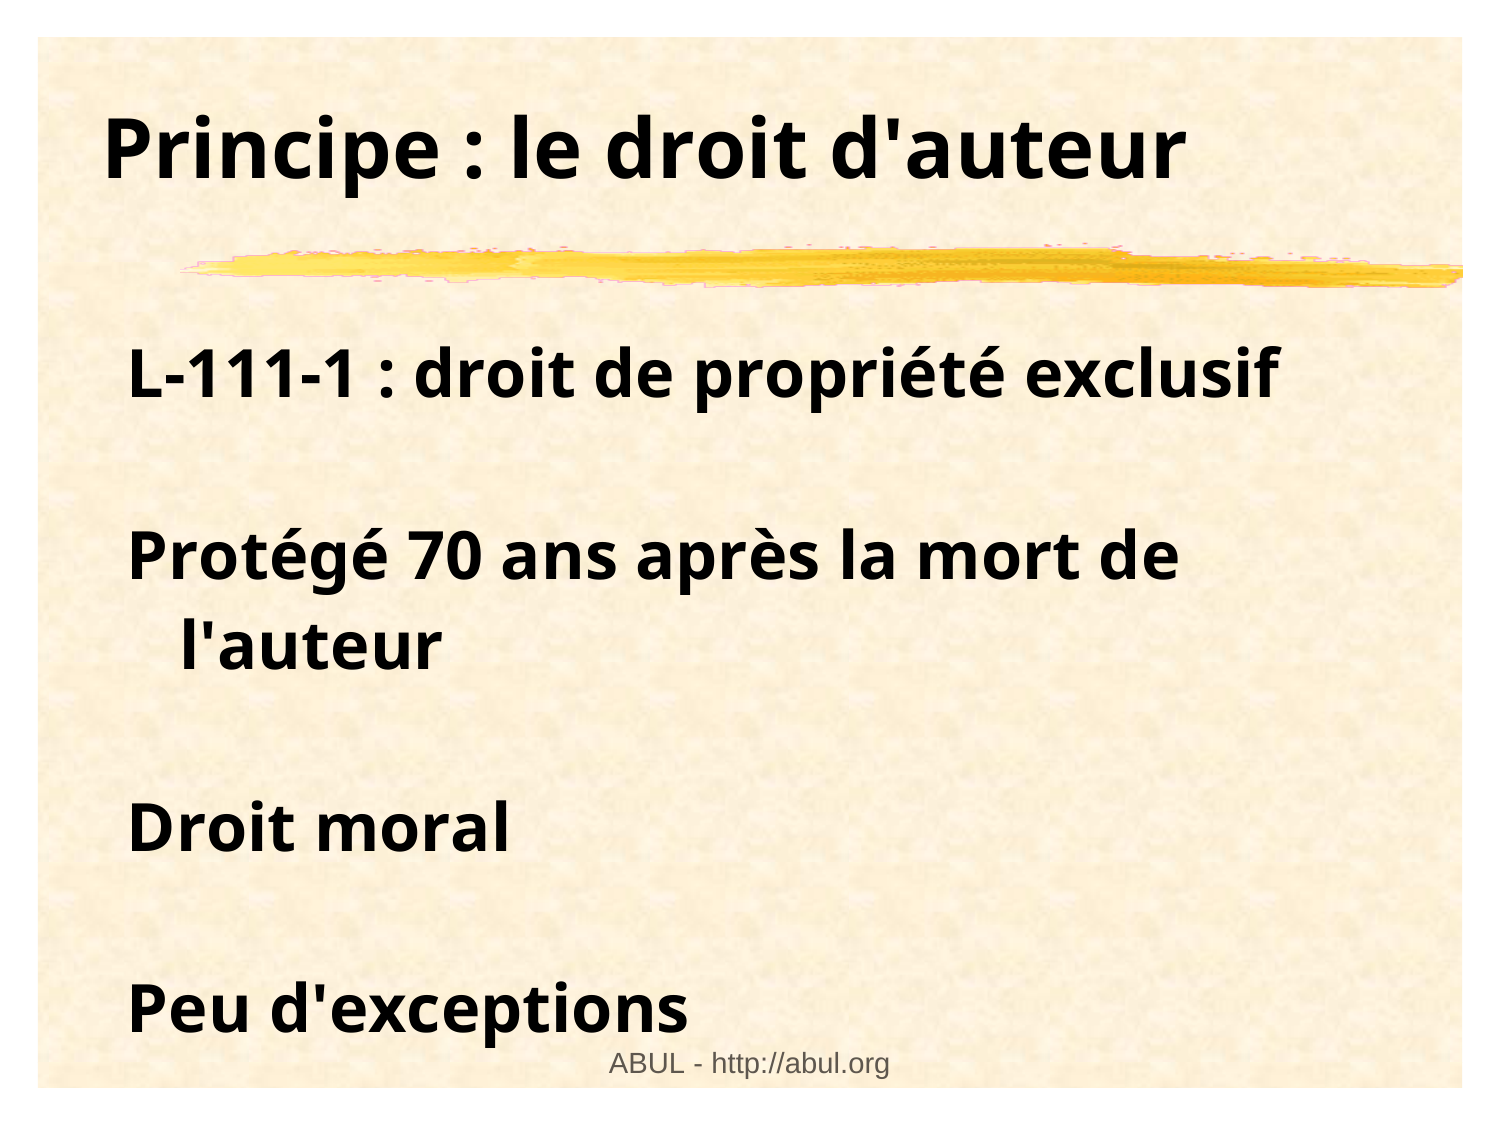

# Principe : le droit d'auteur
L-111-1 : droit de propriété exclusif
Protégé 70 ans après la mort de l'auteur
Droit moral
Peu d'exceptions